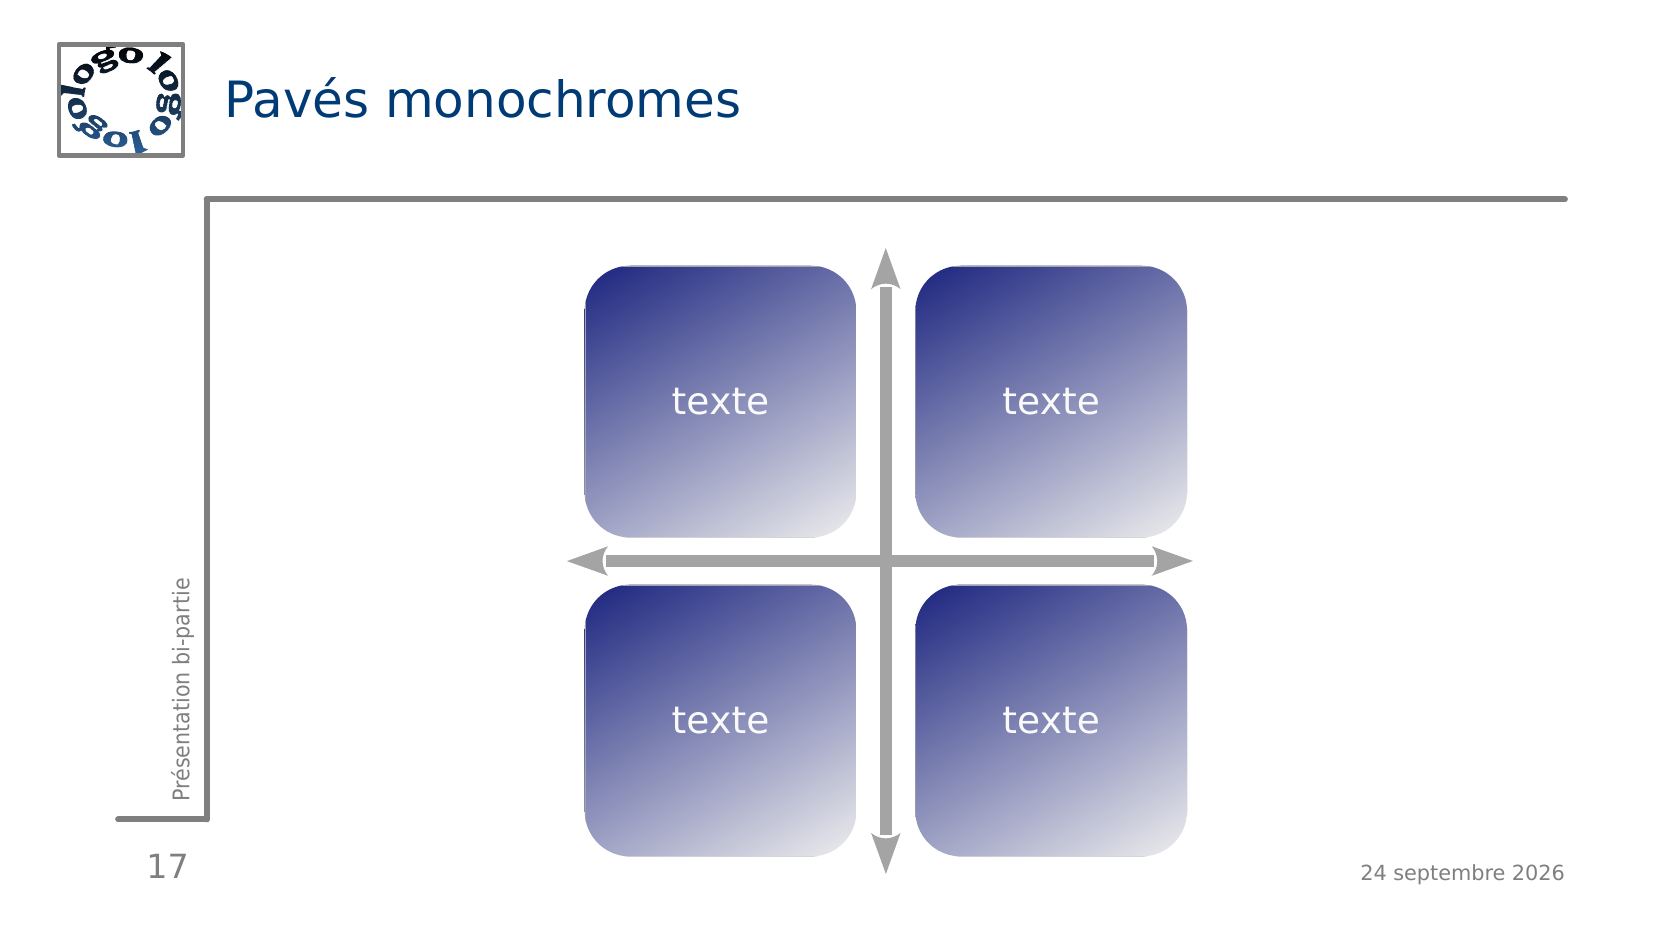

# Pavés monochromes
texte
texte
texte
texte
Présentation bi-partie